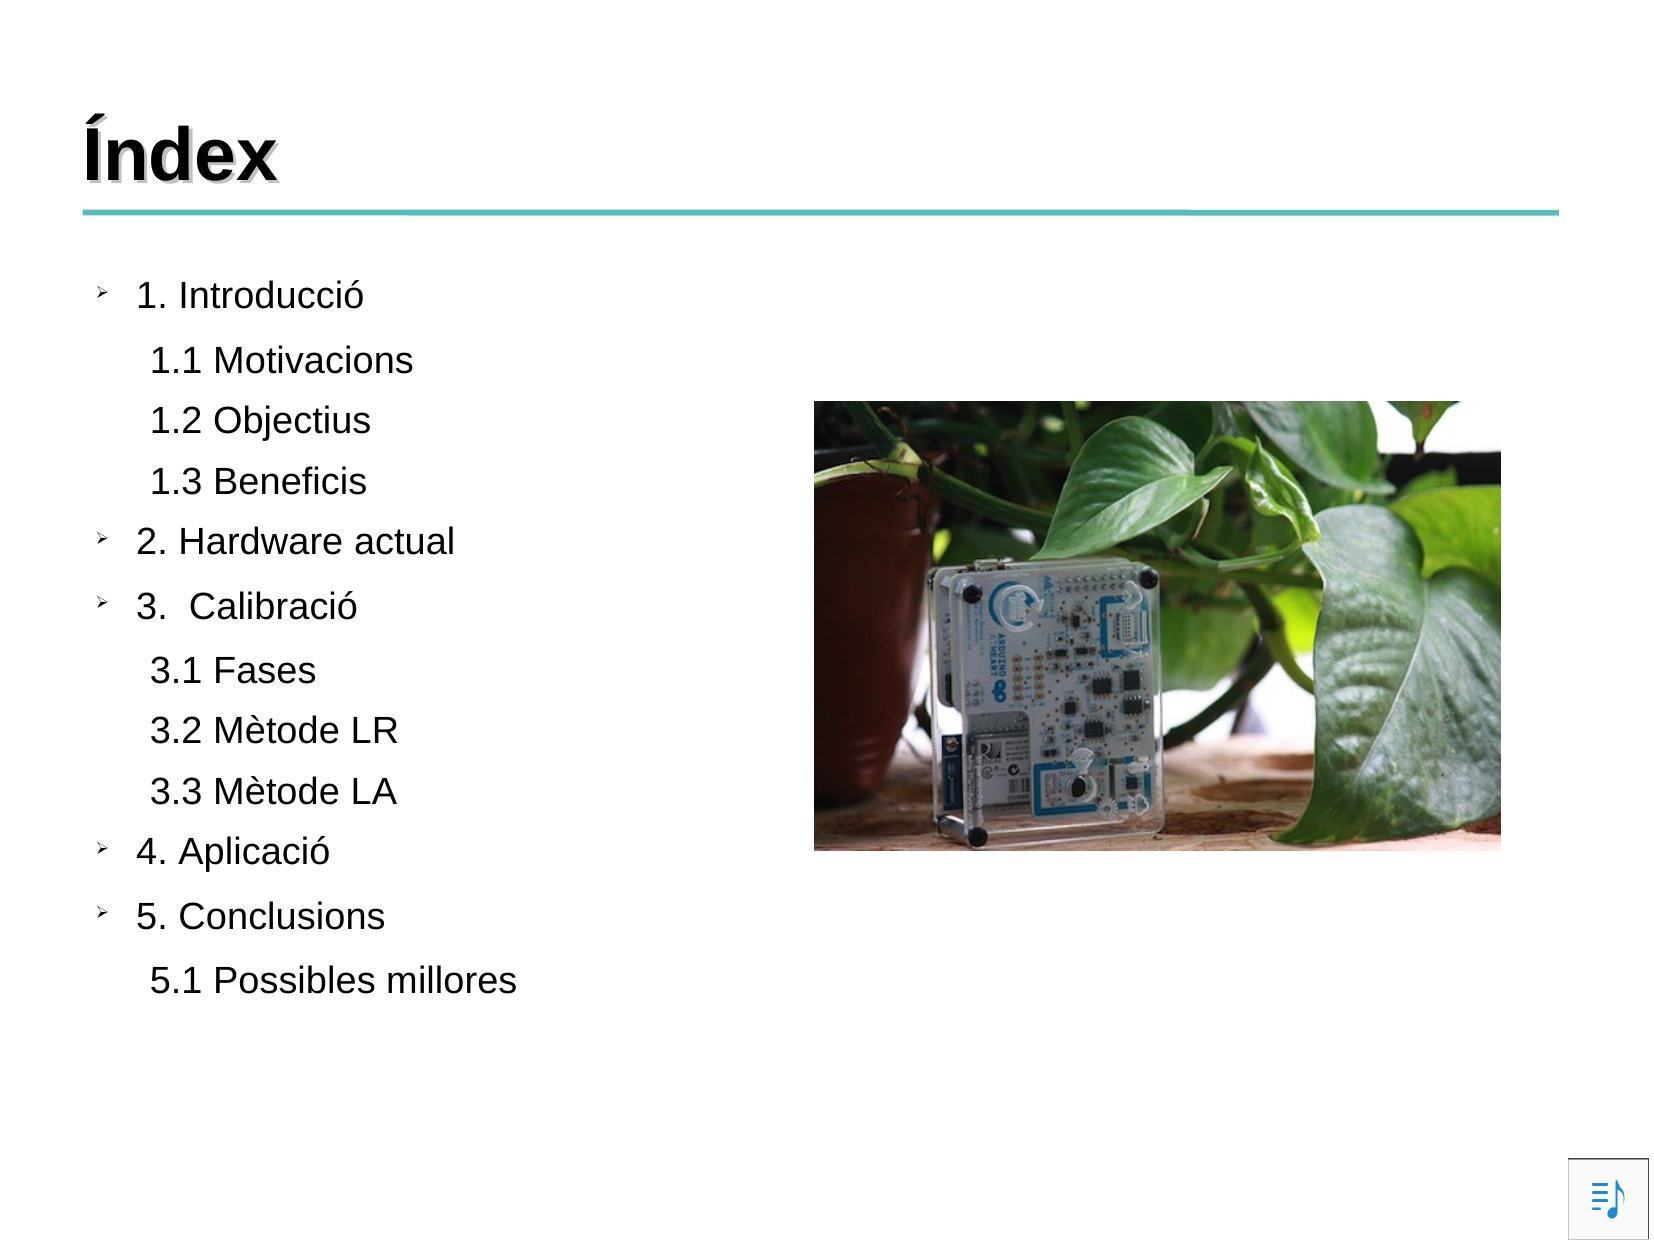

# Índex
1. Introducció
1.1 Motivacions
1.2 Objectius
1.3 Beneficis
2. Hardware actual
3. Calibració
3.1 Fases
3.2 Mètode LR
3.3 Mètode LA
4. Aplicació
5. Conclusions
5.1 Possibles millores